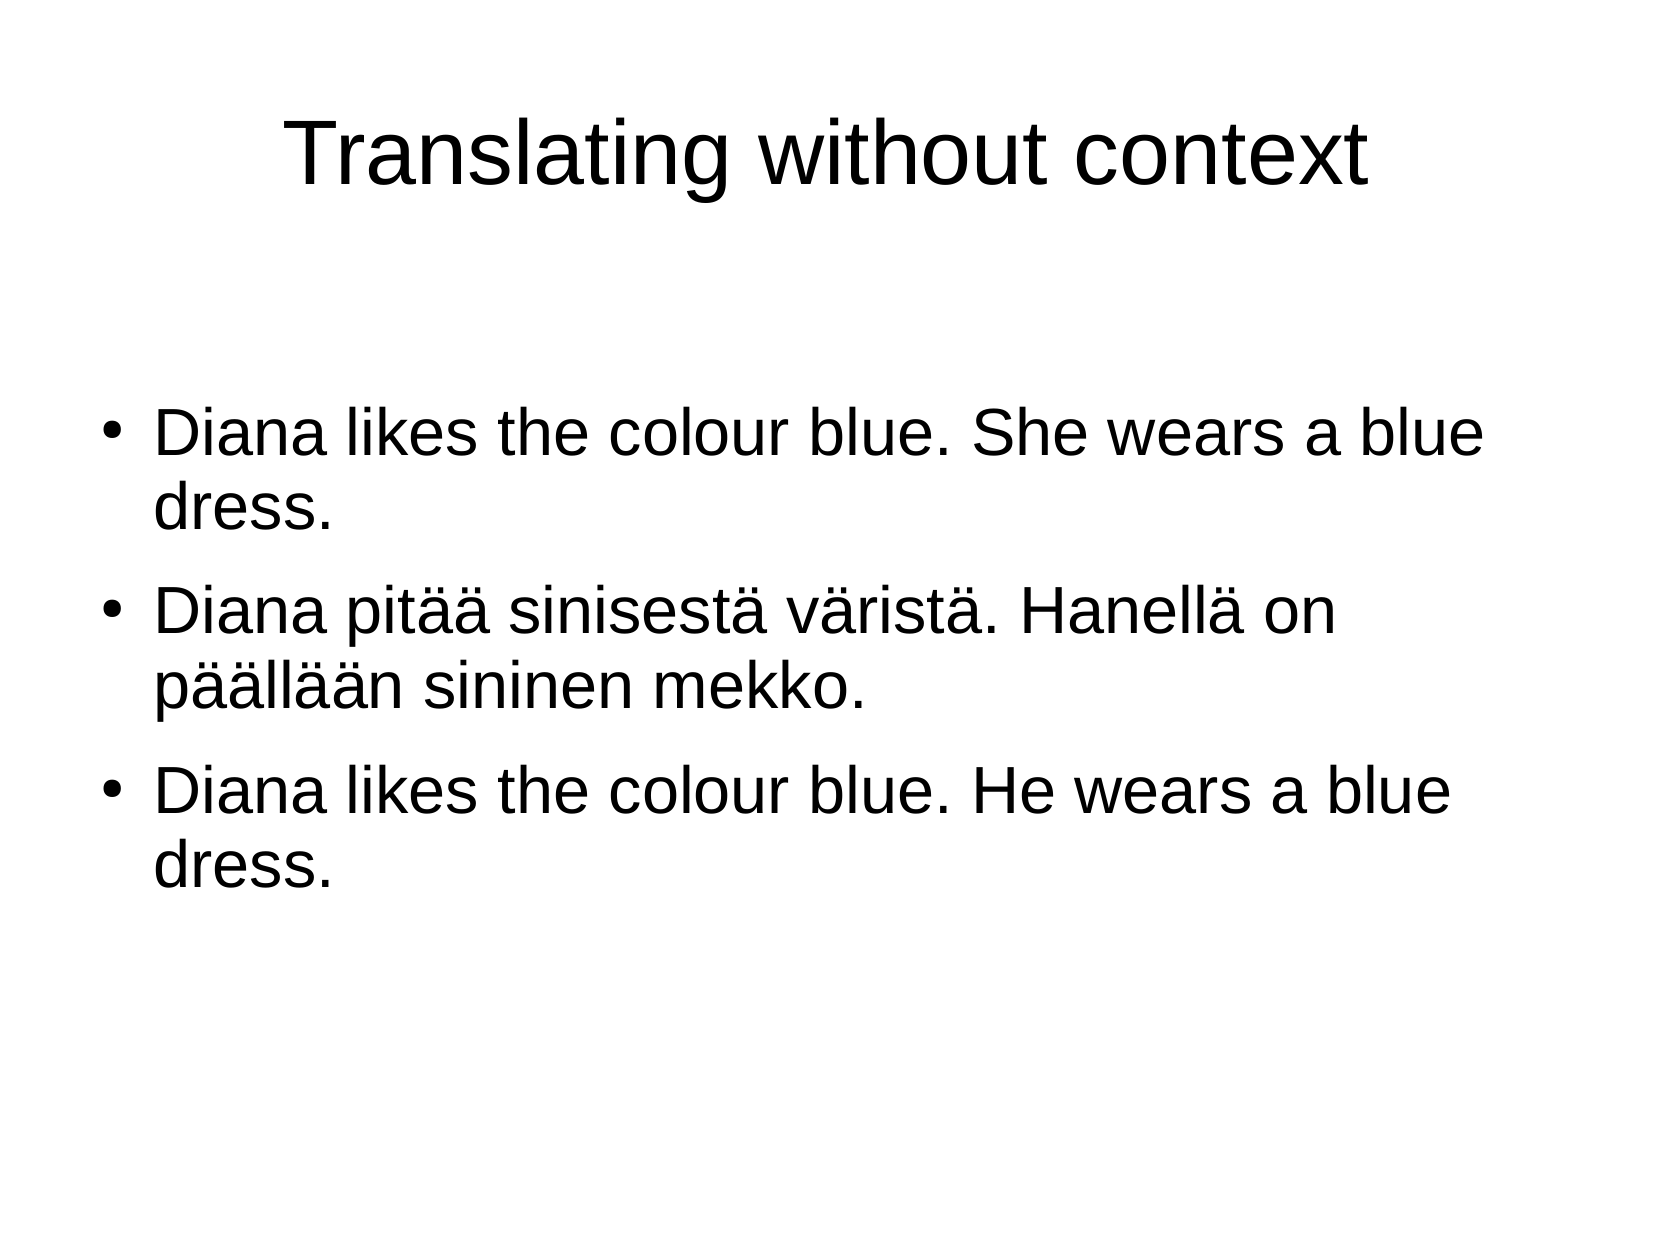

# Translating without context
Diana likes the colour blue. She wears a blue dress.
Diana pitää sinisestä väristä. Hanellä on päällään sininen mekko.
Diana likes the colour blue. He wears a blue dress.